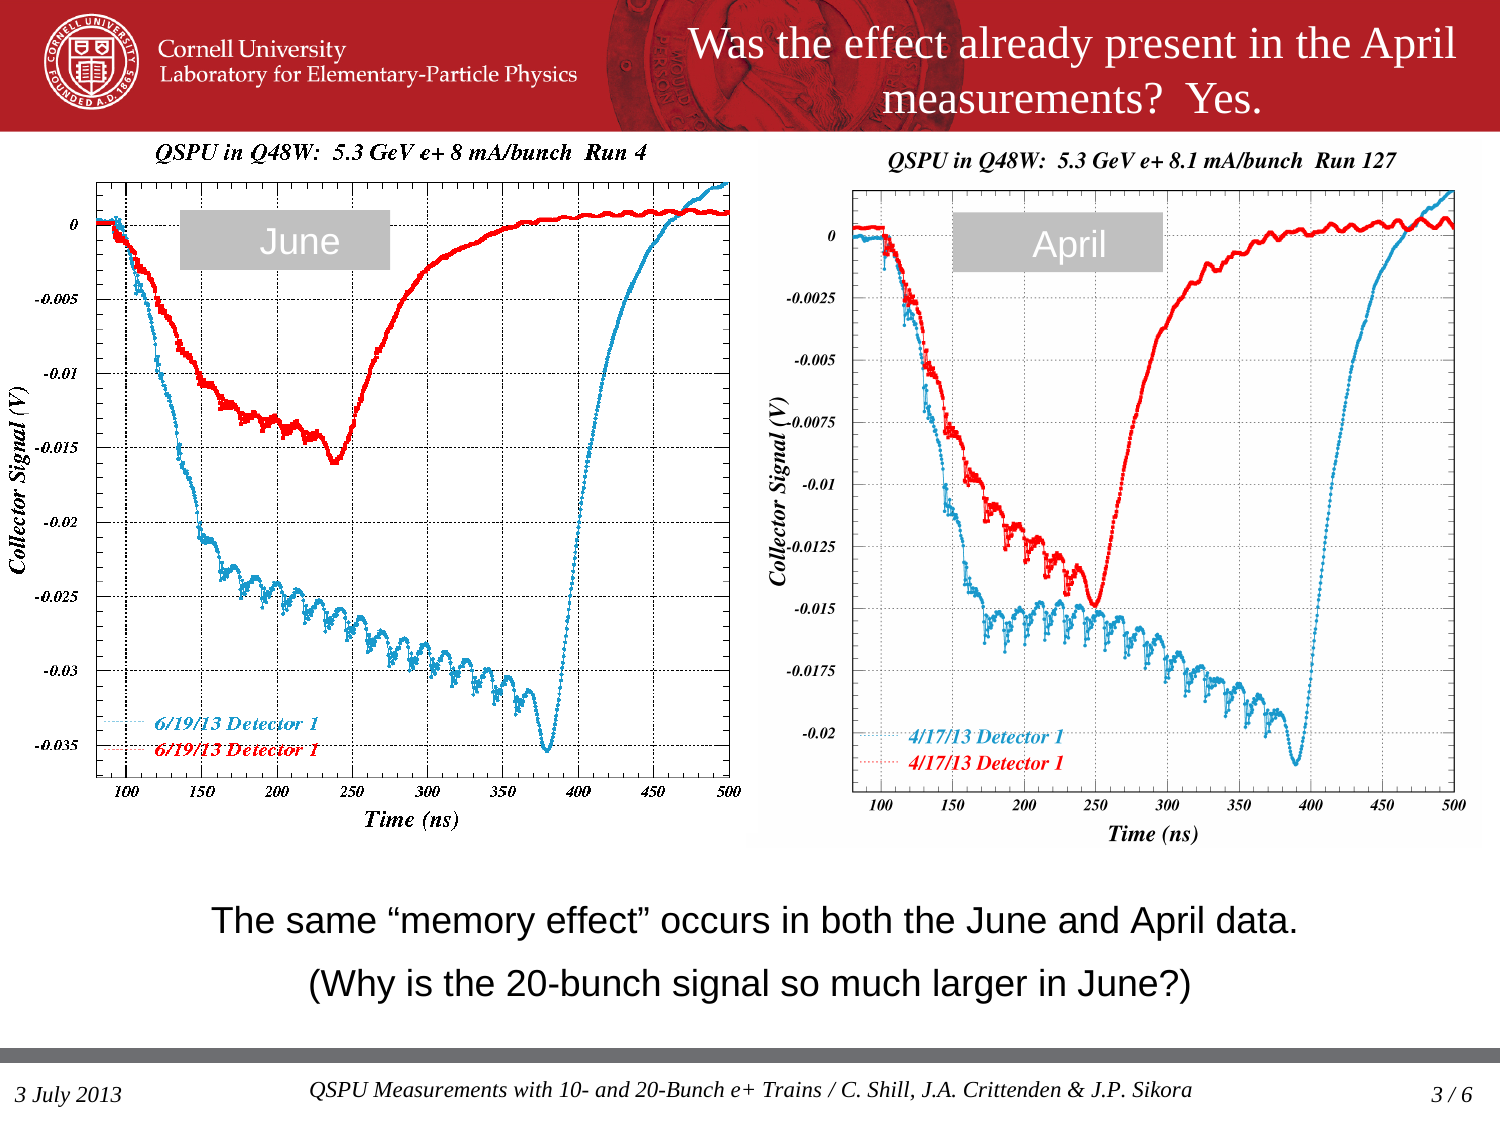

# Was the effect already present in the April measurements? Yes.
 June
 April
 April
 The same “memory effect” occurs in both the June and April data.
(Why is the 20-bunch signal so much larger in June?)